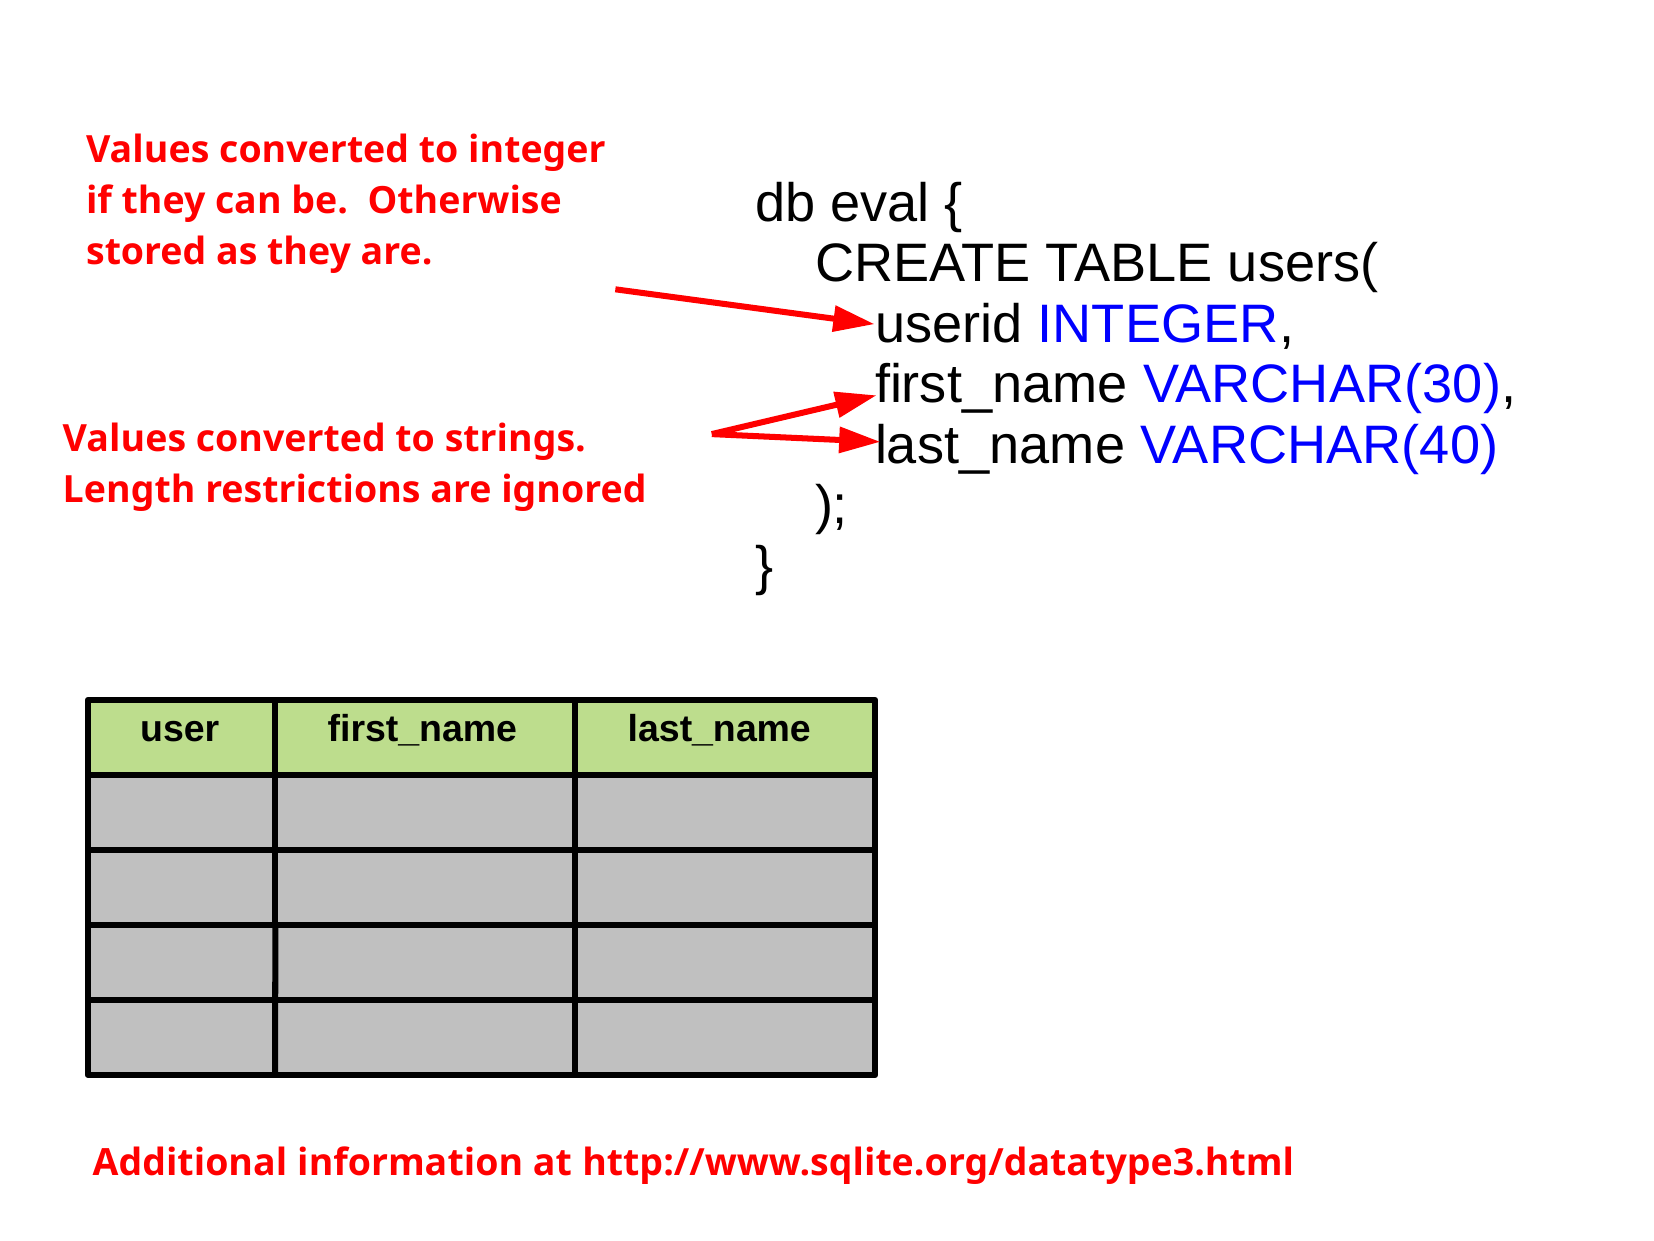

Values converted to integer
if they can be. Otherwise
stored as they are.
db eval {
 CREATE TABLE users(
 userid INTEGER,
 first_name VARCHAR(30),
 last_name VARCHAR(40)
 );
}
Values converted to strings.
Length restrictions are ignored
user
first_name
last_name
Additional information at http://www.sqlite.org/datatype3.html